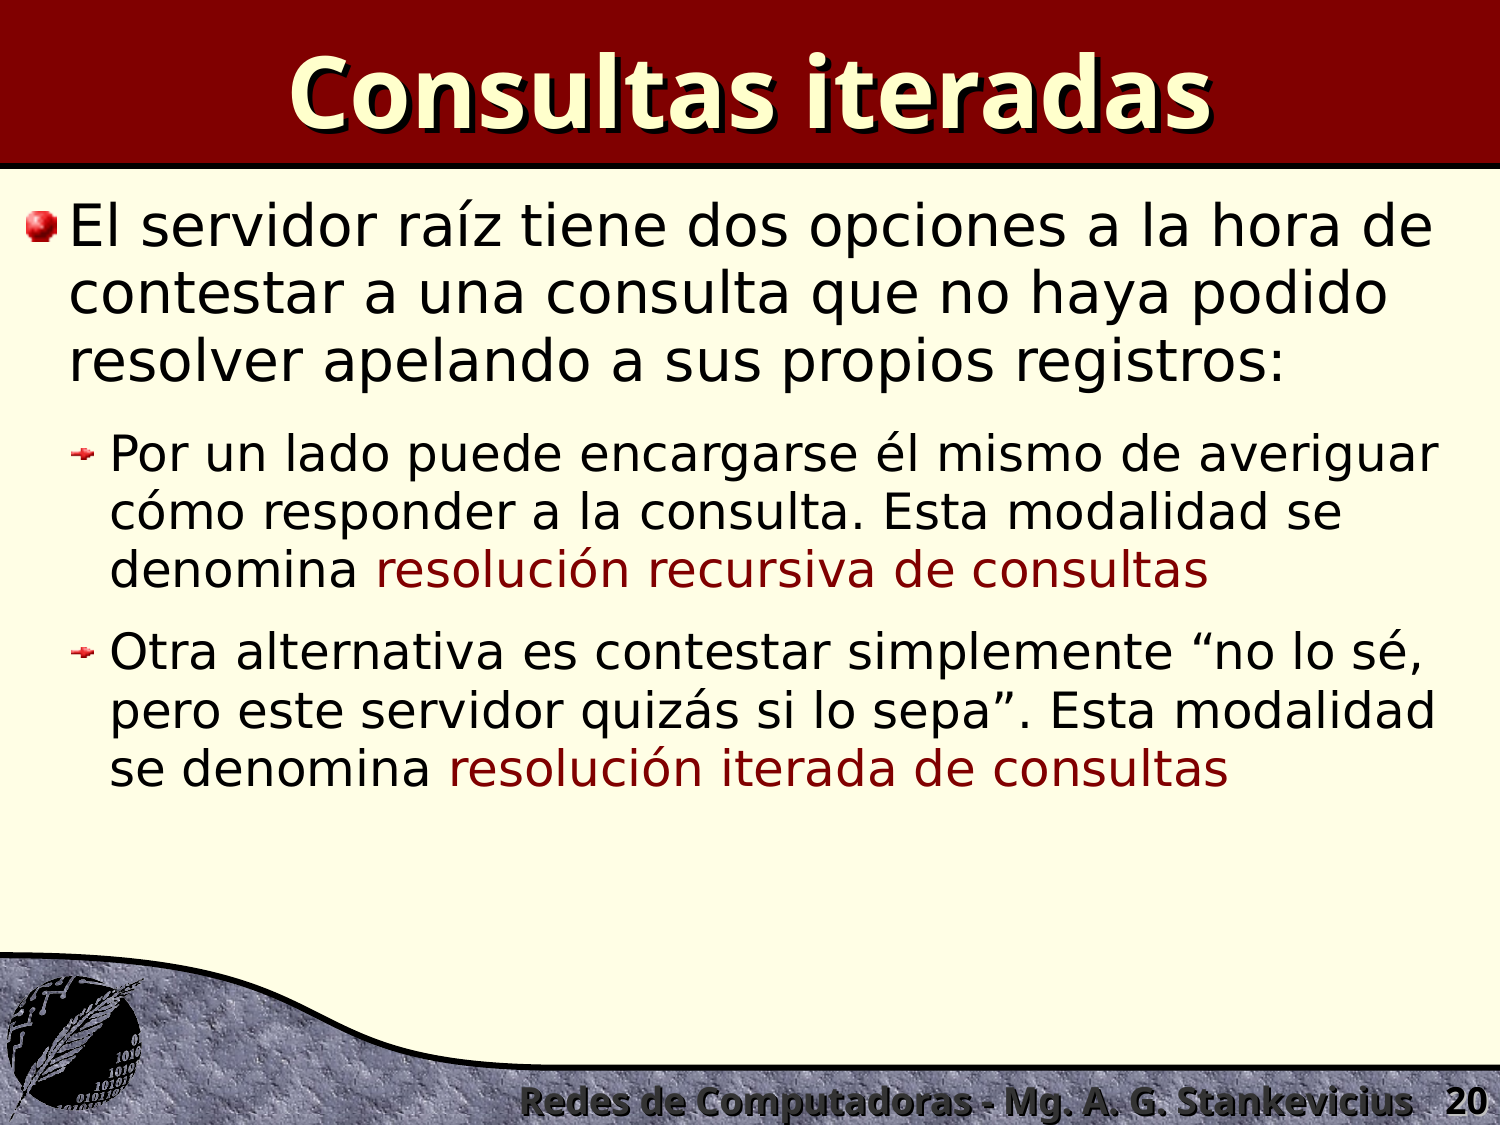

# Consultas iteradas
El servidor raíz tiene dos opciones a la hora de contestar a una consulta que no haya podido resolver apelando a sus propios registros:
Por un lado puede encargarse él mismo de averiguar cómo responder a la consulta. Esta modalidad se denomina resolución recursiva de consultas
Otra alternativa es contestar simplemente “no lo sé, pero este servidor quizás si lo sepa”. Esta modalidad se denomina resolución iterada de consultas
20